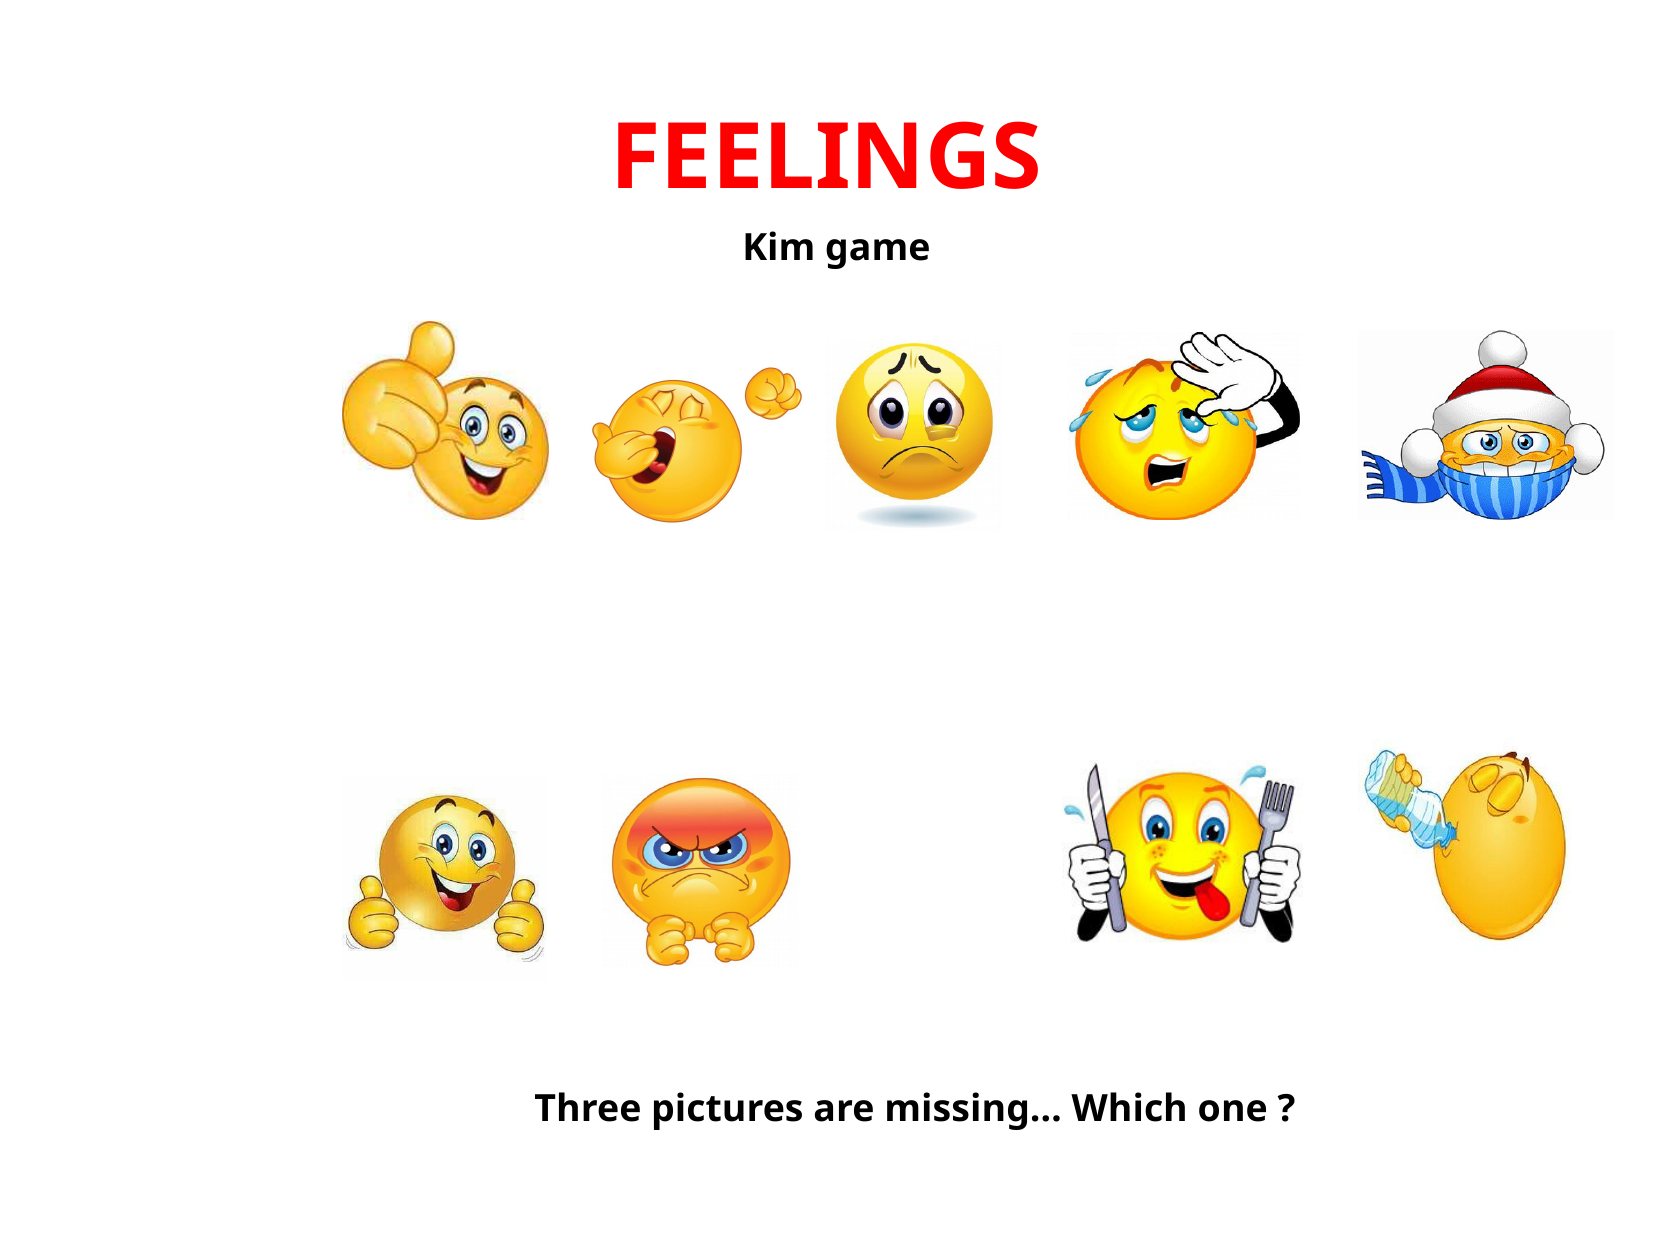

# FEELINGS
 Kim game
Three pictures are missing… Which one ?